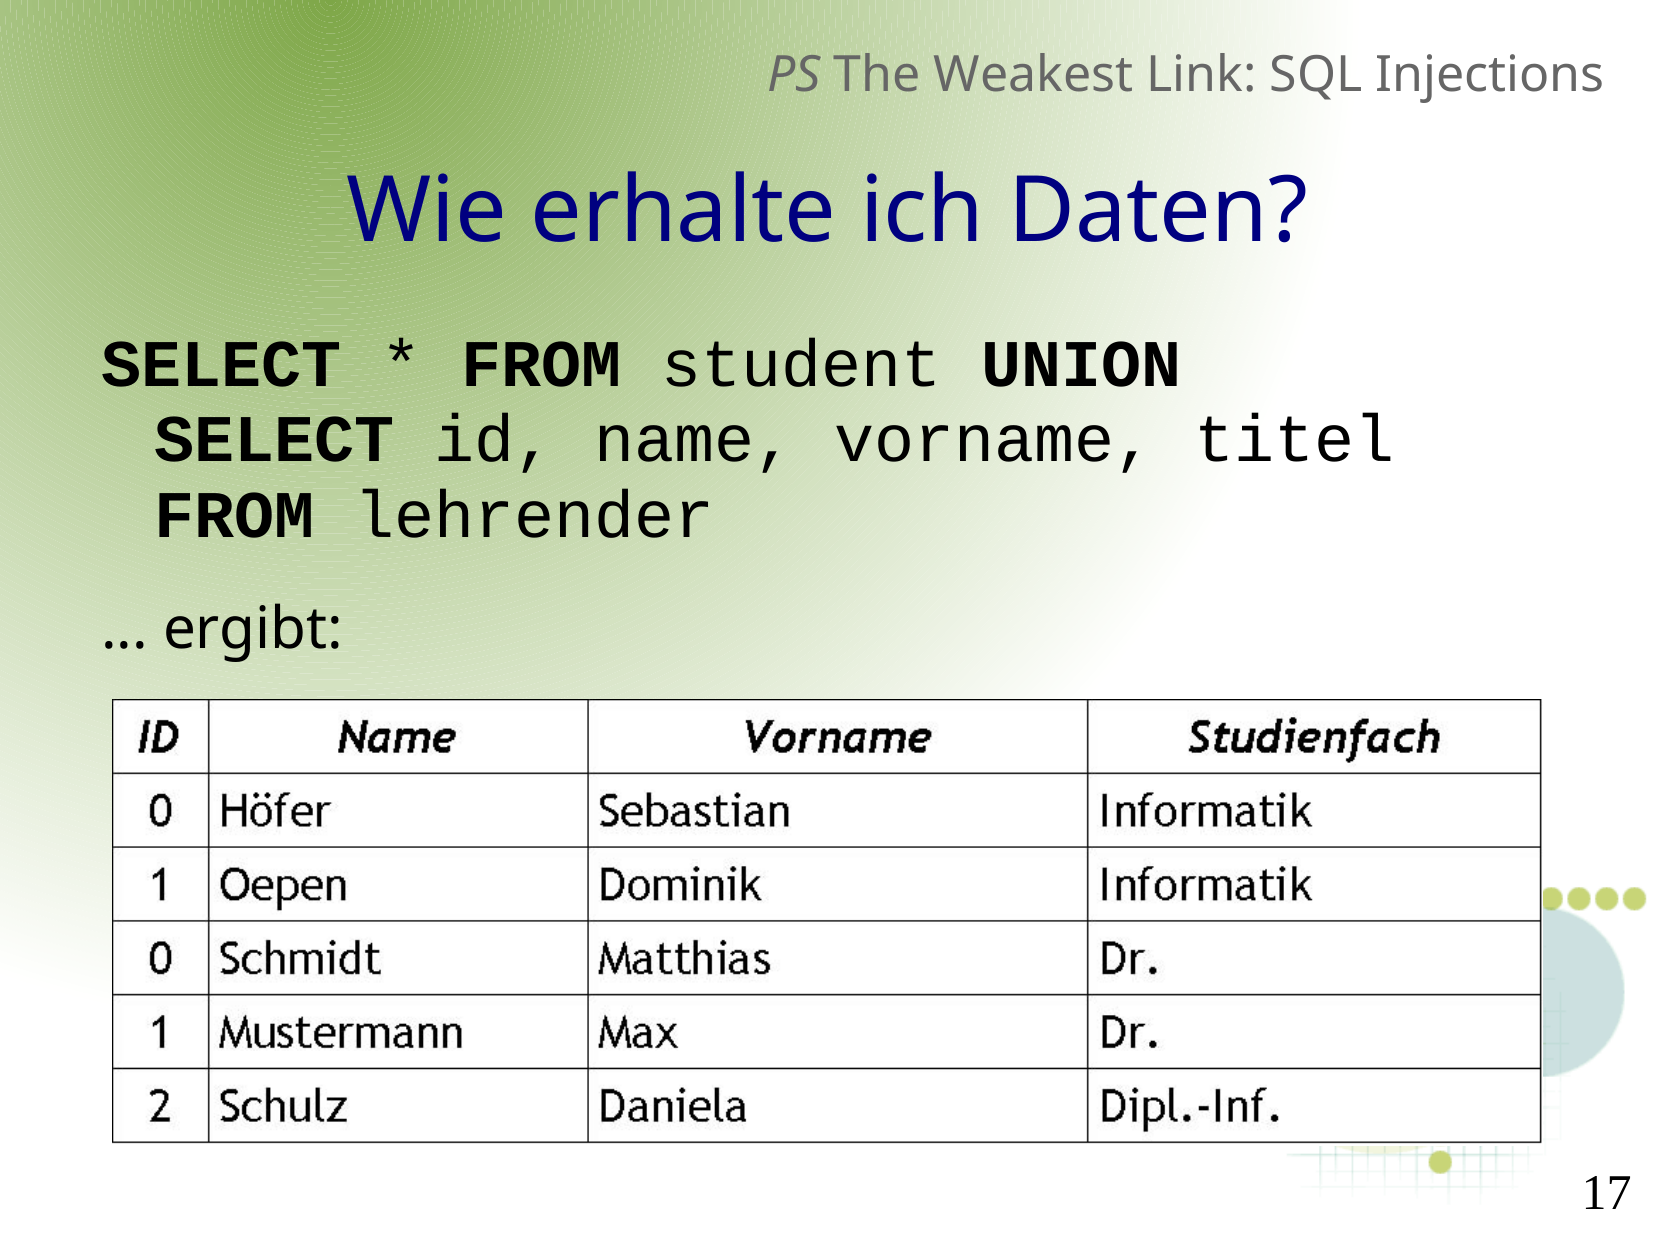

# Wie erhalte ich Daten?
SELECT * FROM student UNION
SELECT id, name, vorname, titel
FROM lehrender
... ergibt: